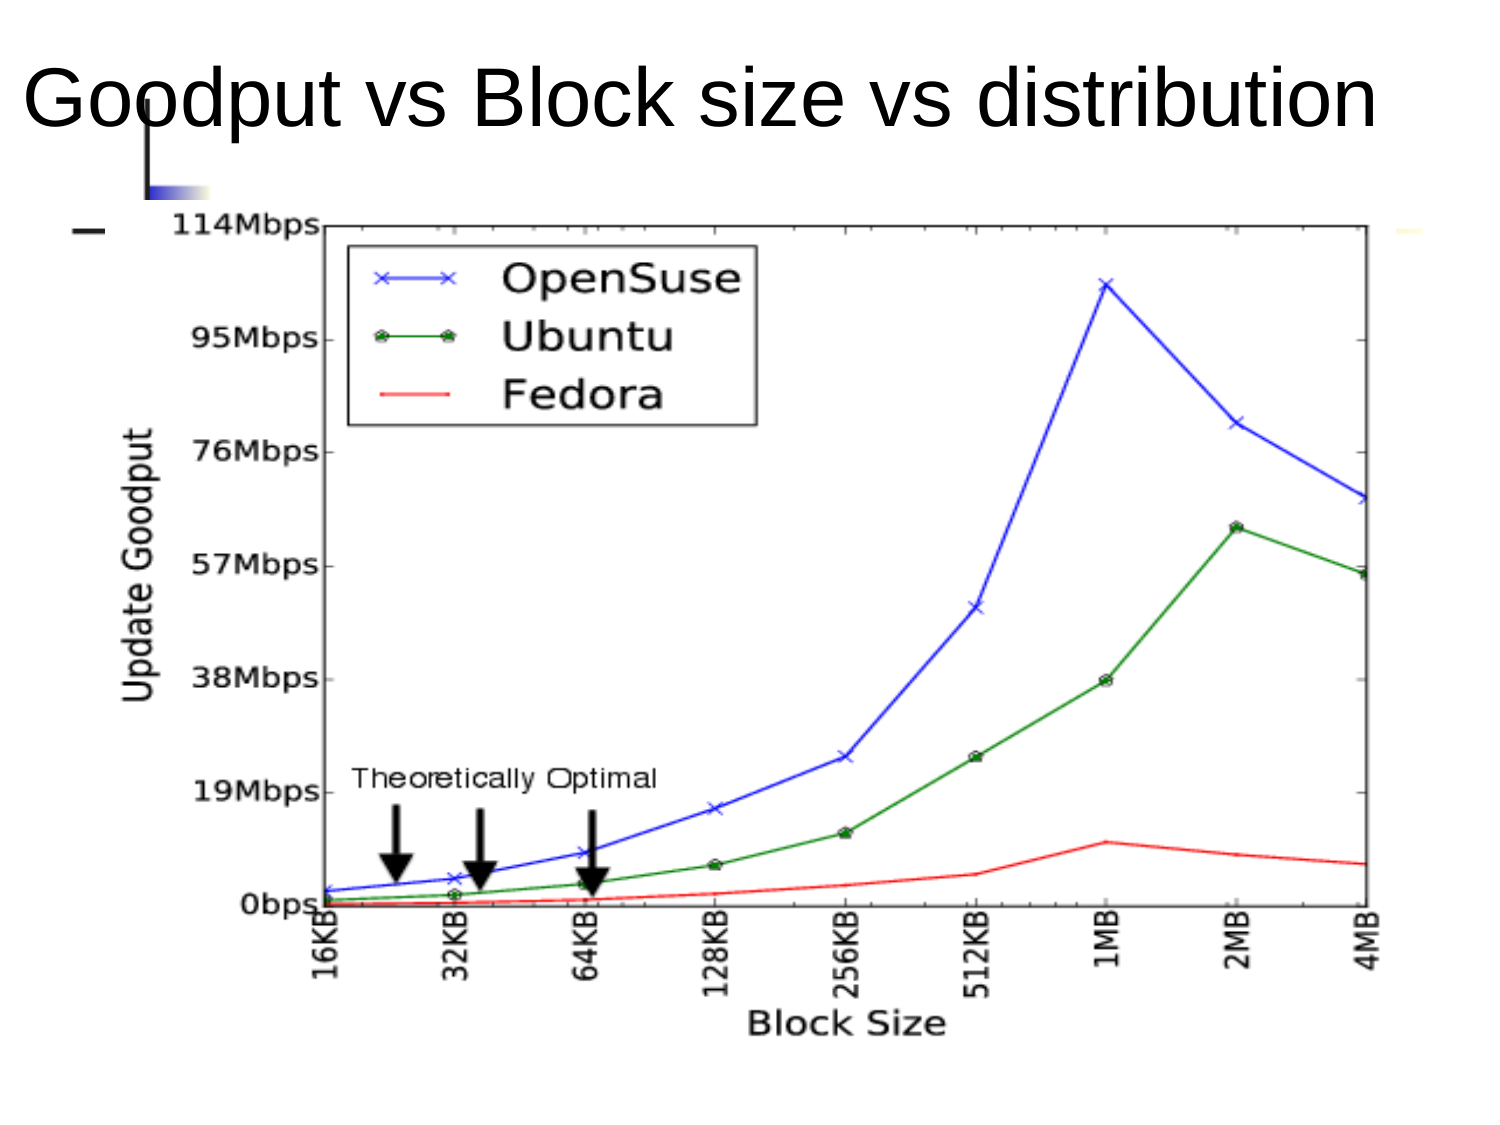

# Goodput vs Block size vs distribution